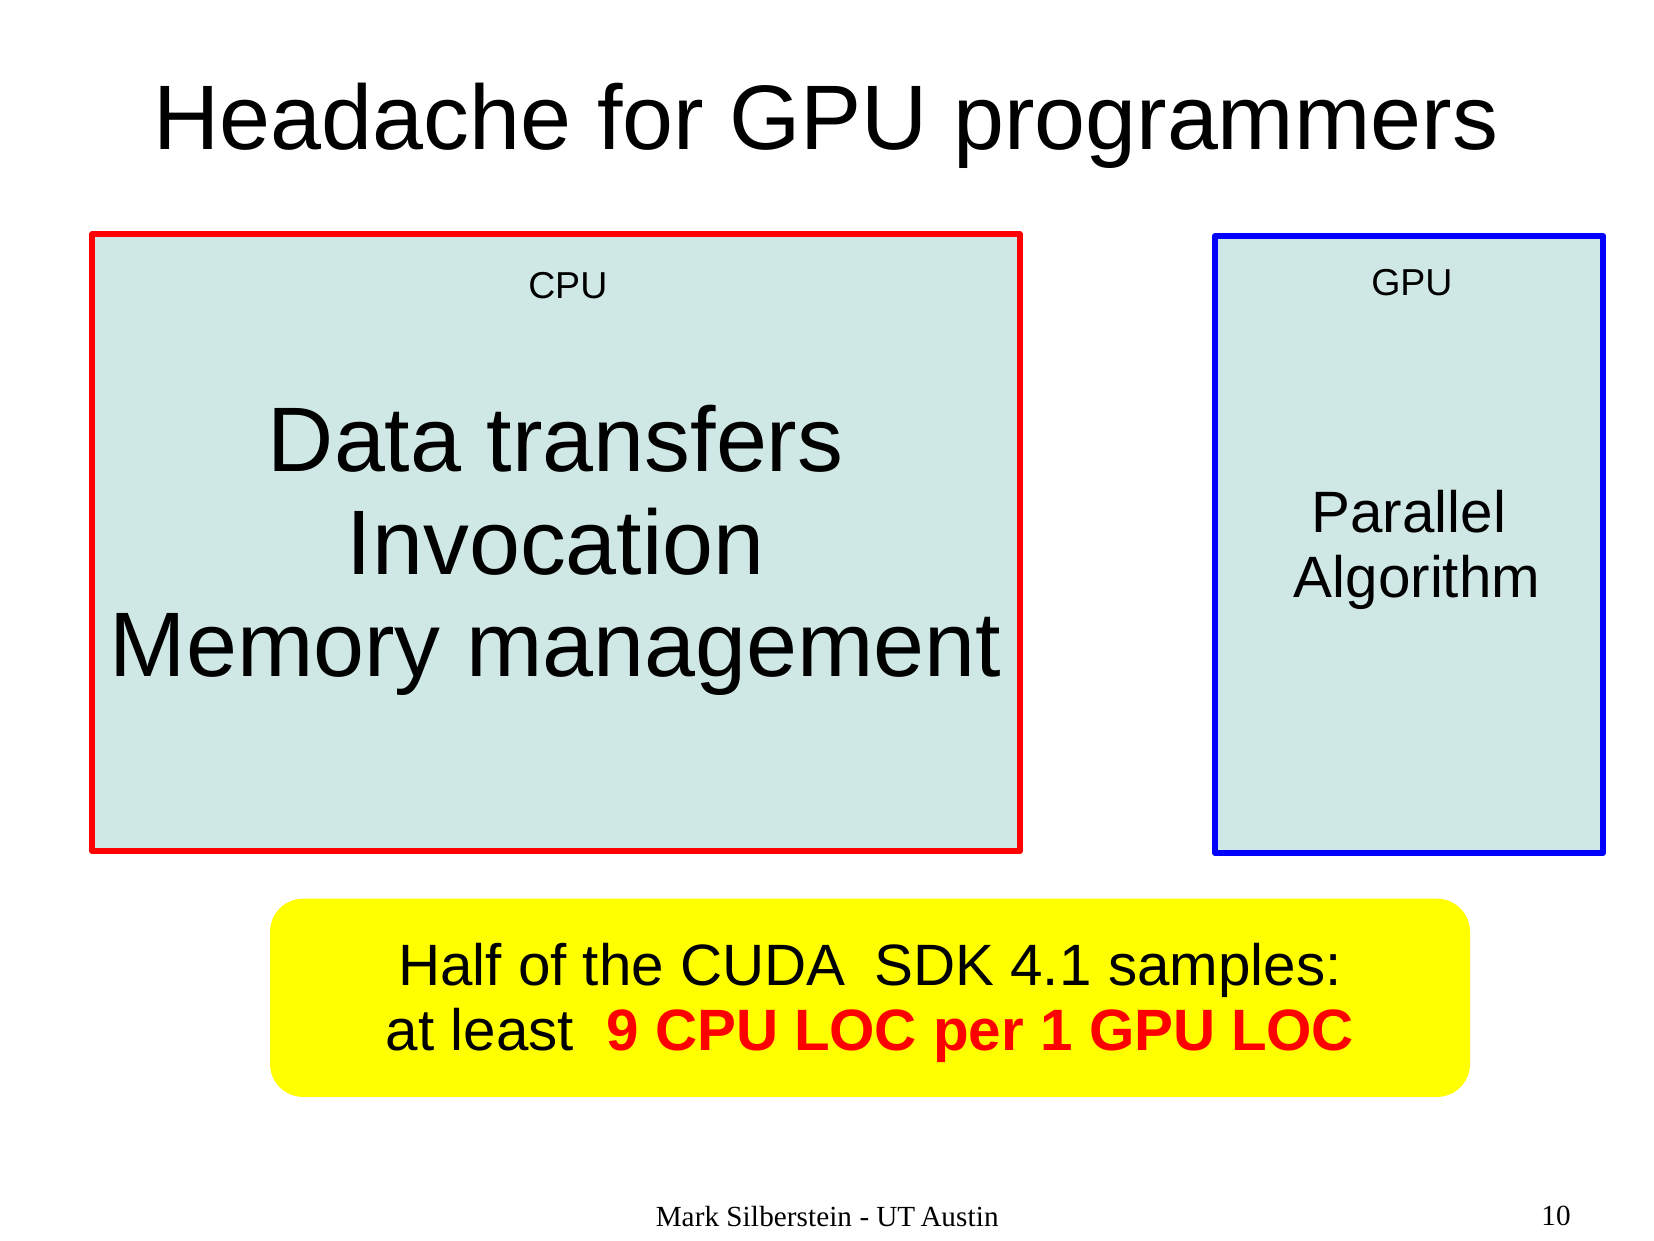

# Headache for GPU programmers
Data transfers
Invocation
Memory management
CPU
Parallel
 Algorithm
GPU
Half of the CUDA SDK 4.1 samples:
at least 9 CPU LOC per 1 GPU LOC
10
Mark Silberstein - UT Austin